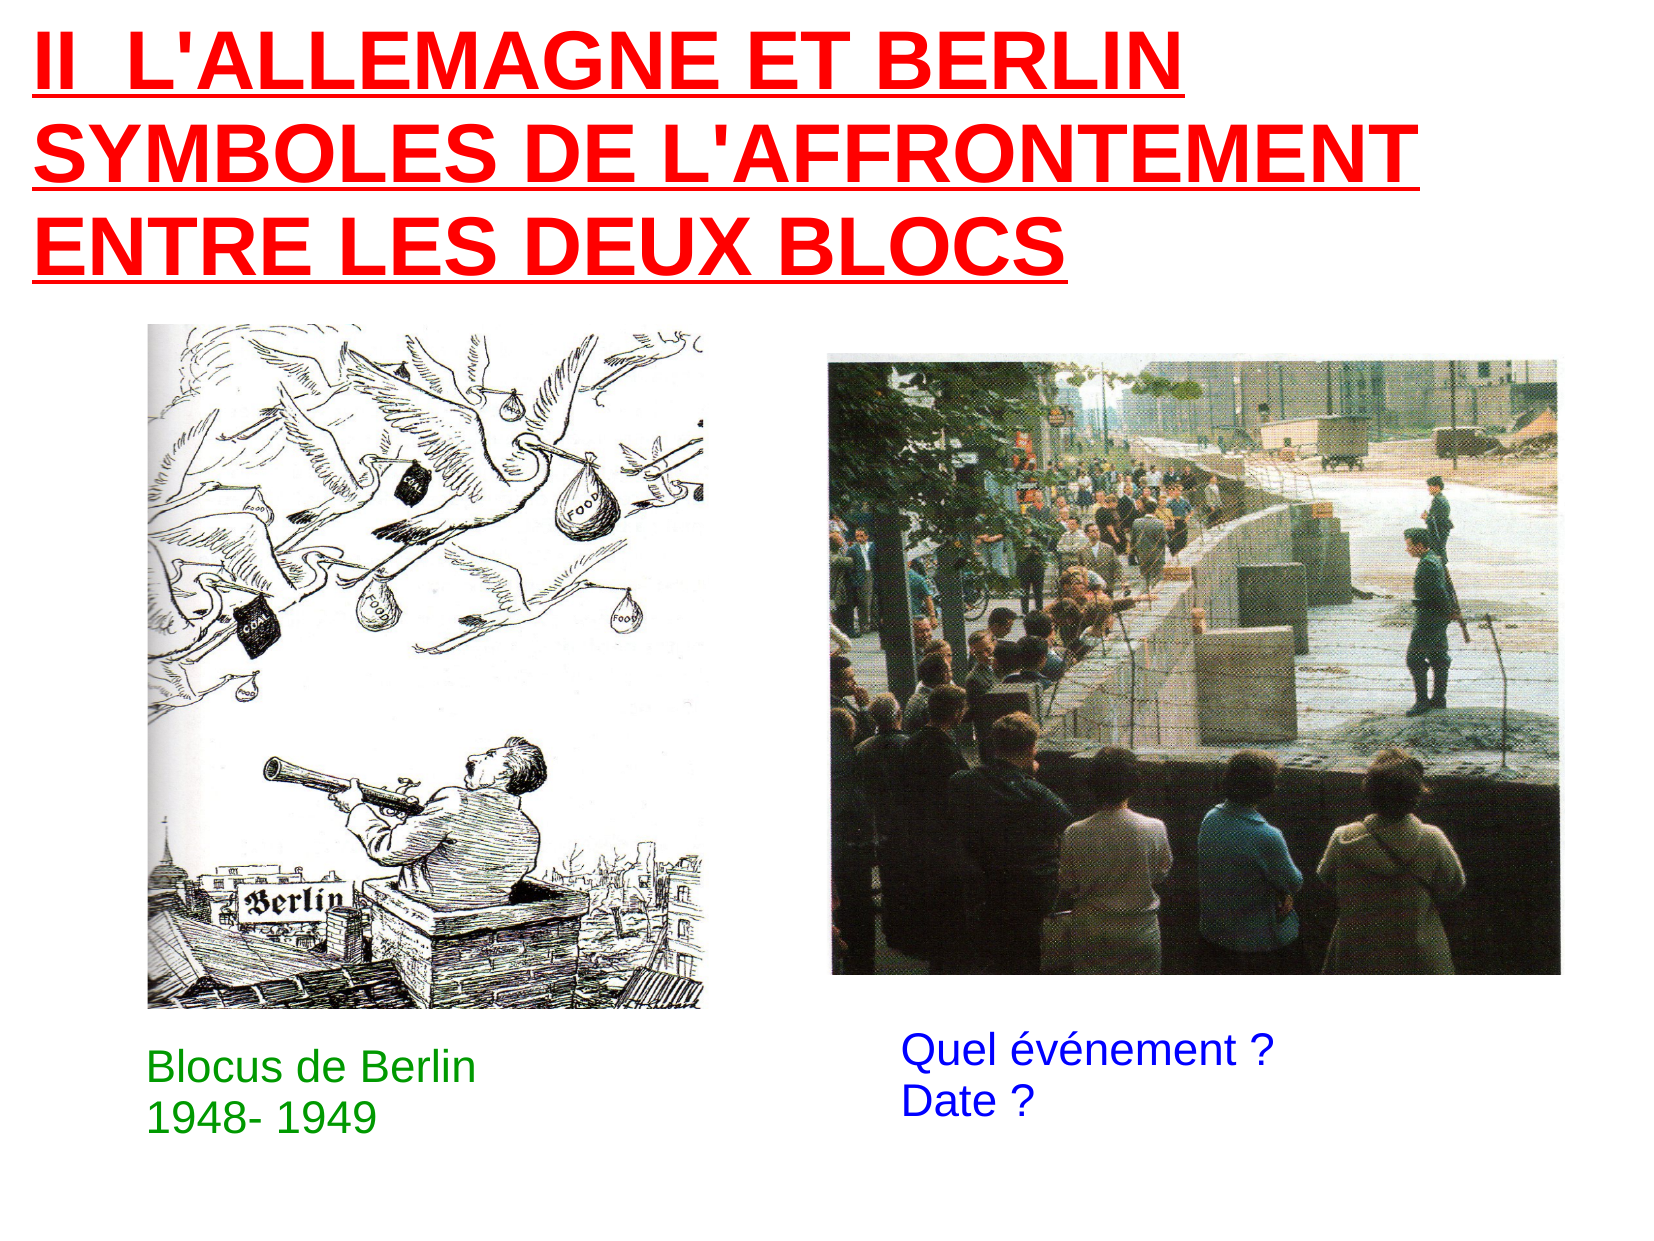

# II L'ALLEMAGNE ET BERLIN SYMBOLES DE L'AFFRONTEMENT ENTRE LES DEUX BLOCS
Quel événement ?
Date ?
 Blocus de Berlin
 1948- 1949